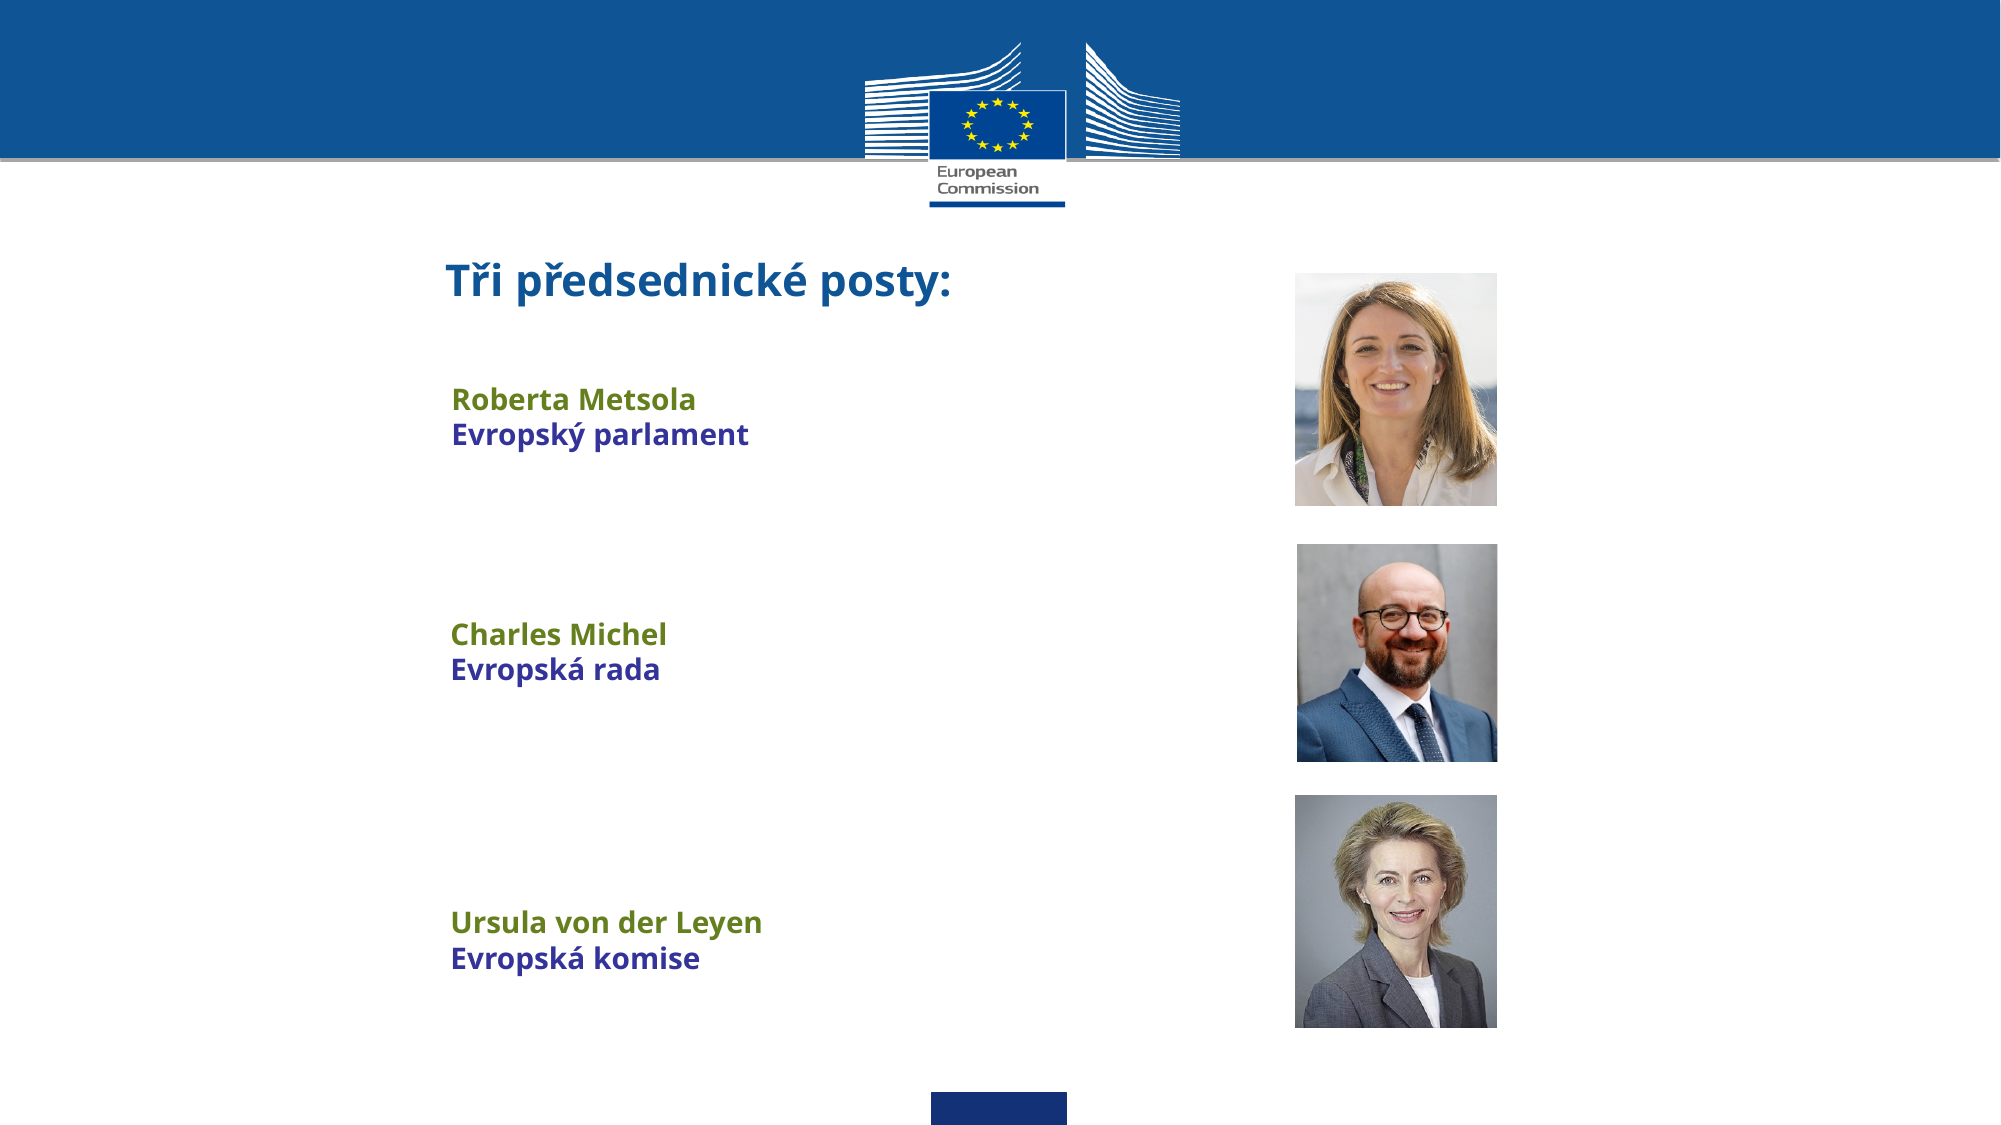

Tři předsednické posty:
Roberta Metsola
Evropský parlament
Charles Michel
Evropská rada
Ursula von der Leyen
Evropská komise